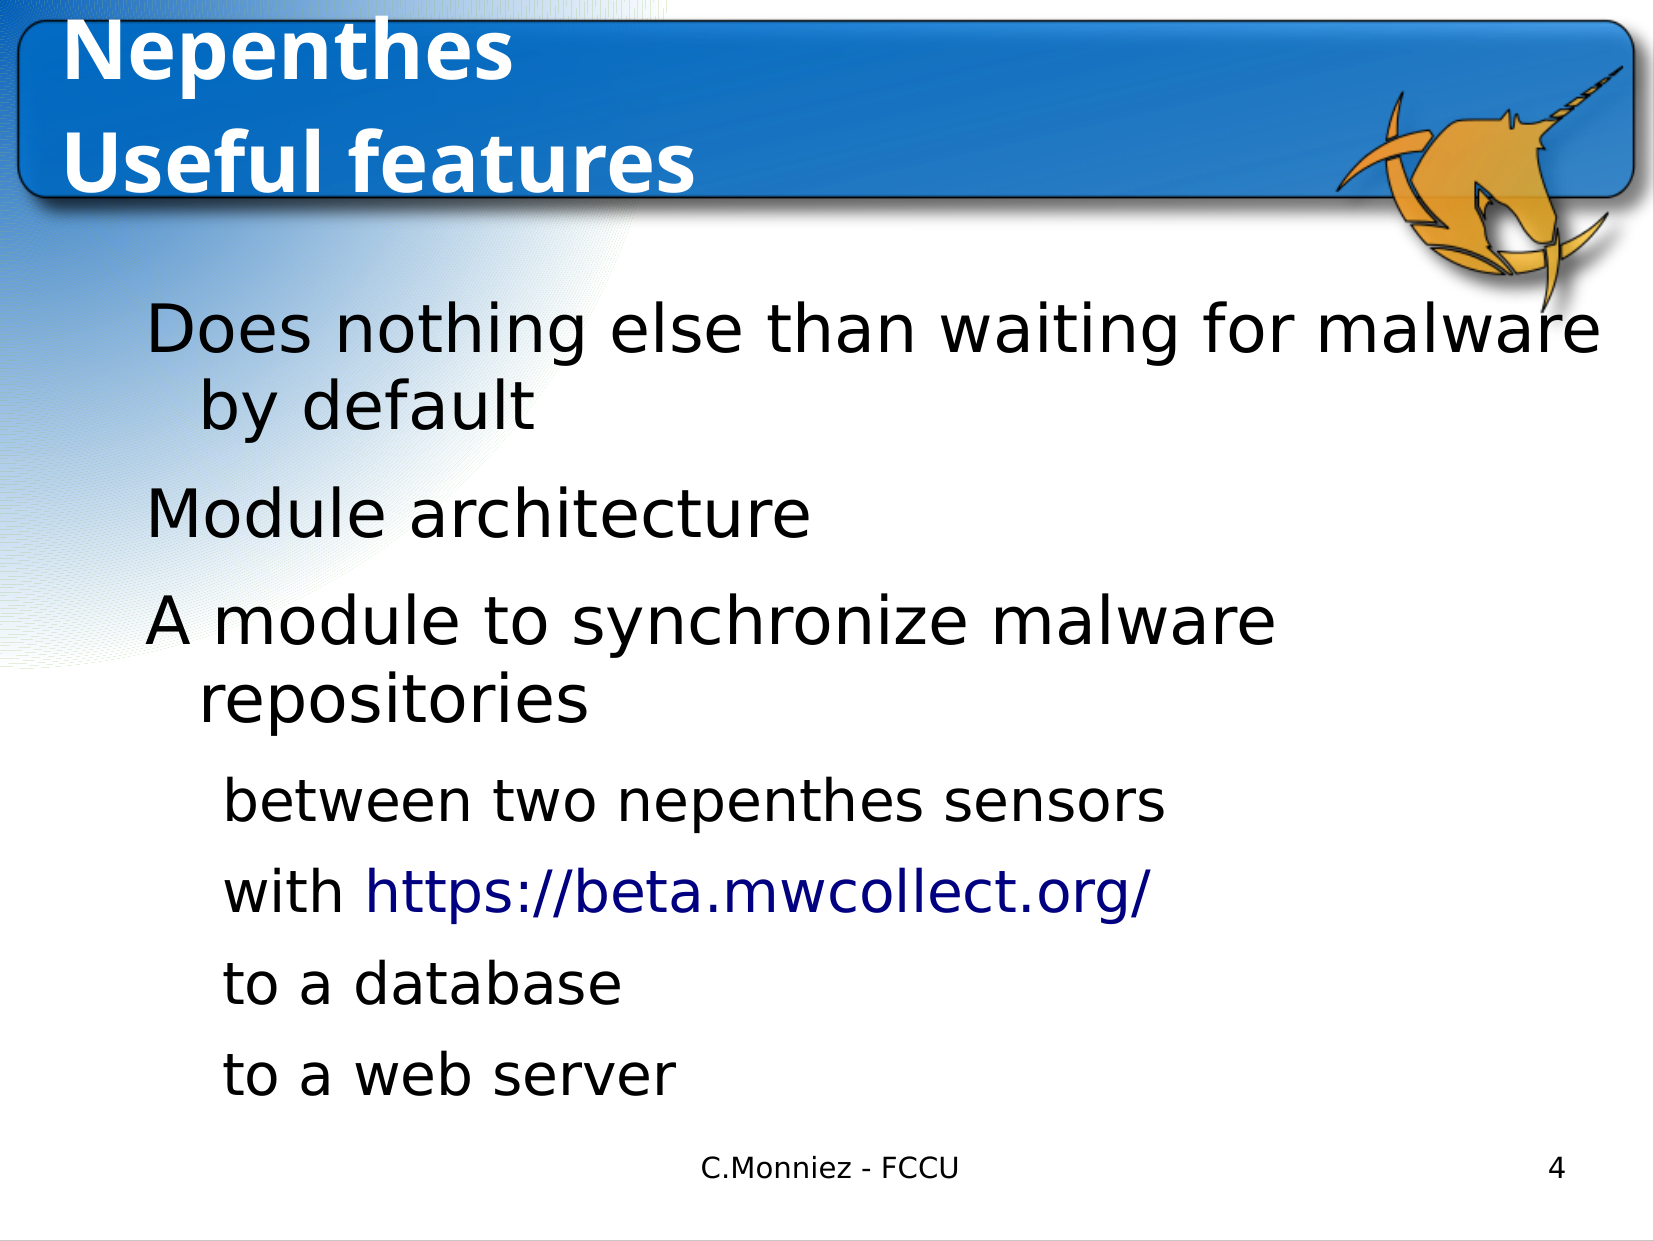

# Nepenthes Useful features
Does nothing else than waiting for malware by default
Module architecture
A module to synchronize malware repositories
between two nepenthes sensors
with https://beta.mwcollect.org/
to a database
to a web server
C.Monniez - FCCU
4